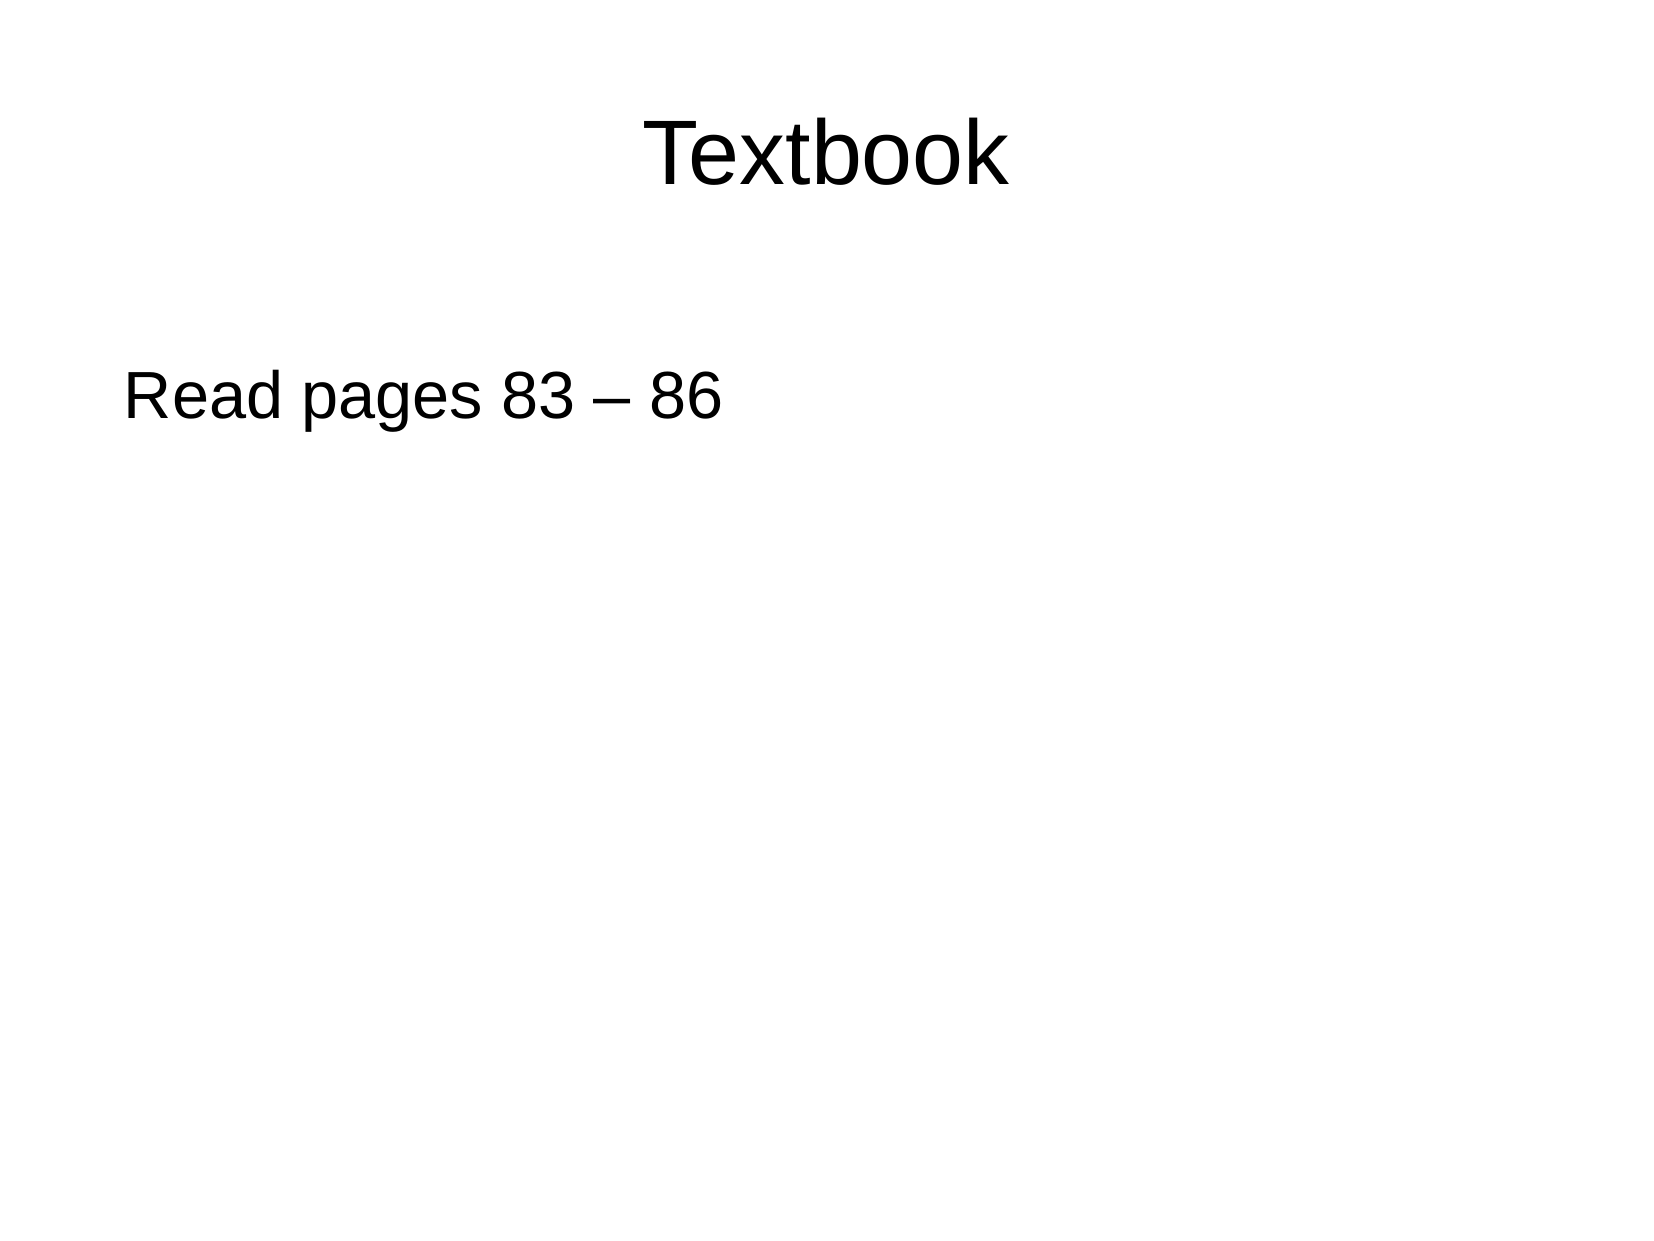

# Textbook
Read pages 83 – 86